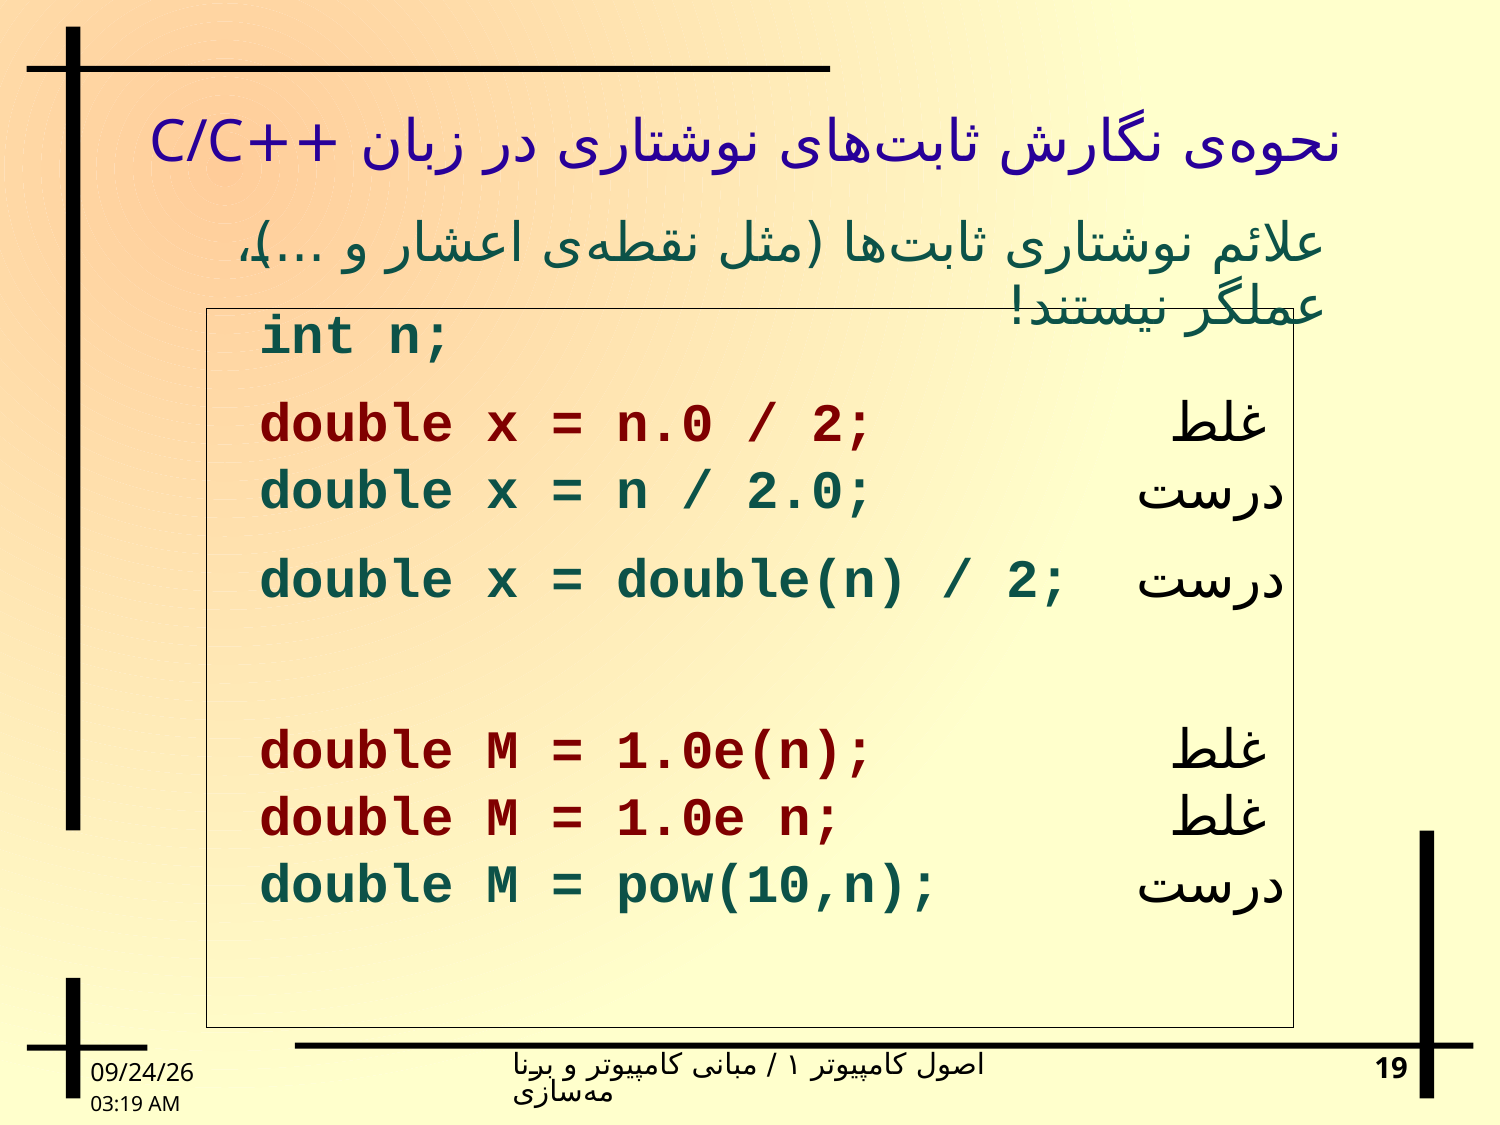

# نحوه‌ی نگارش ثابت‌های نوشتاری در زبان ++C/C
علائم نوشتاری ثابت‌ها (مثل نقطه‌ی اعشار و ...)، عملگر نیستند!
int n;
double x = n.0 / 2; غلط double x = n / 2.0; درست
double x = double(n) / 2; درست
double M = 1.0e(n); غلط double M = 1.0e n; غلط double M = pow(10,n); درست
اصول کامپیوتر ۱ / مبانی کامپیوتر و برنامه‌سازی
19